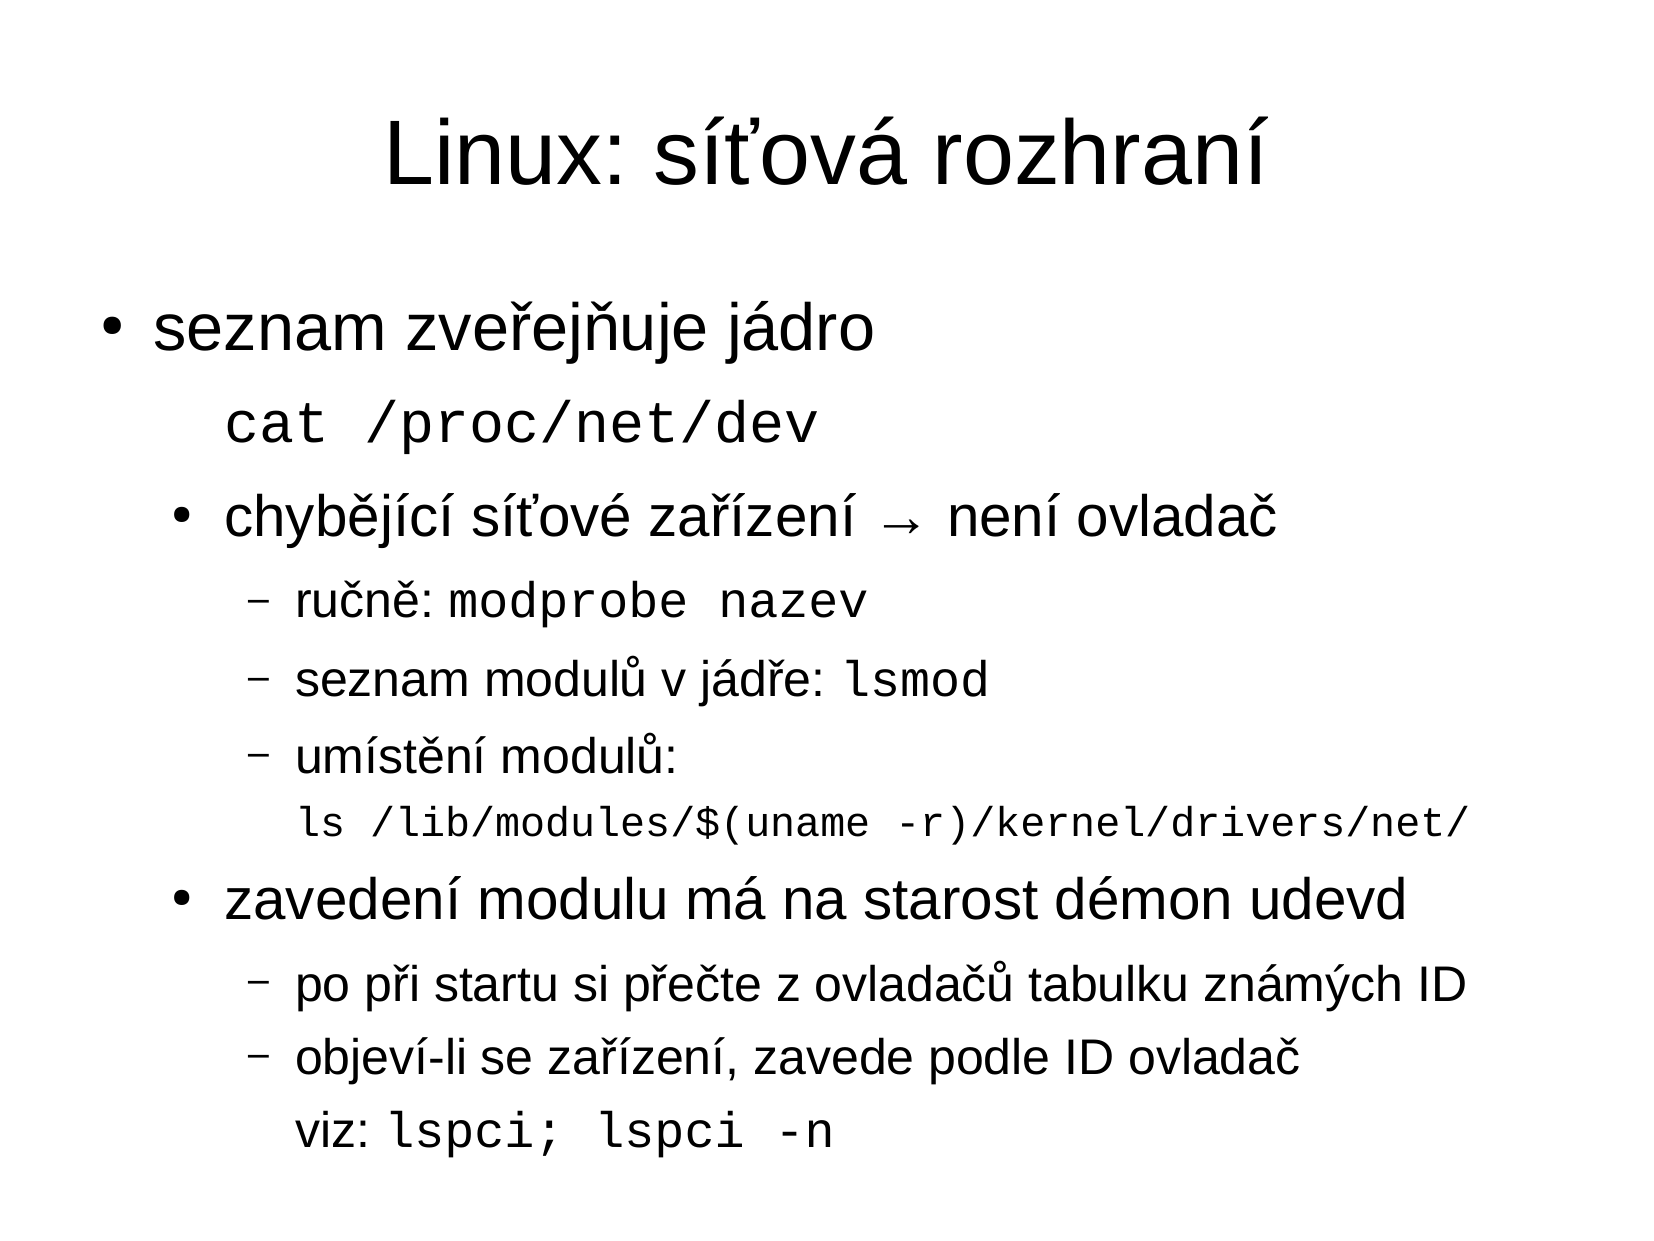

# Linux: síťová rozhraní
seznam zveřejňuje jádro
cat /proc/net/dev
chybějící síťové zařízení → není ovladač
ručně: modprobe nazev
seznam modulů v jádře: lsmod
umístění modulů:
ls /lib/modules/$(uname -r)/kernel/drivers/net/
zavedení modulu má na starost démon udevd
po při startu si přečte z ovladačů tabulku známých ID
objeví-li se zařízení, zavede podle ID ovladač
viz: lspci; lspci -n